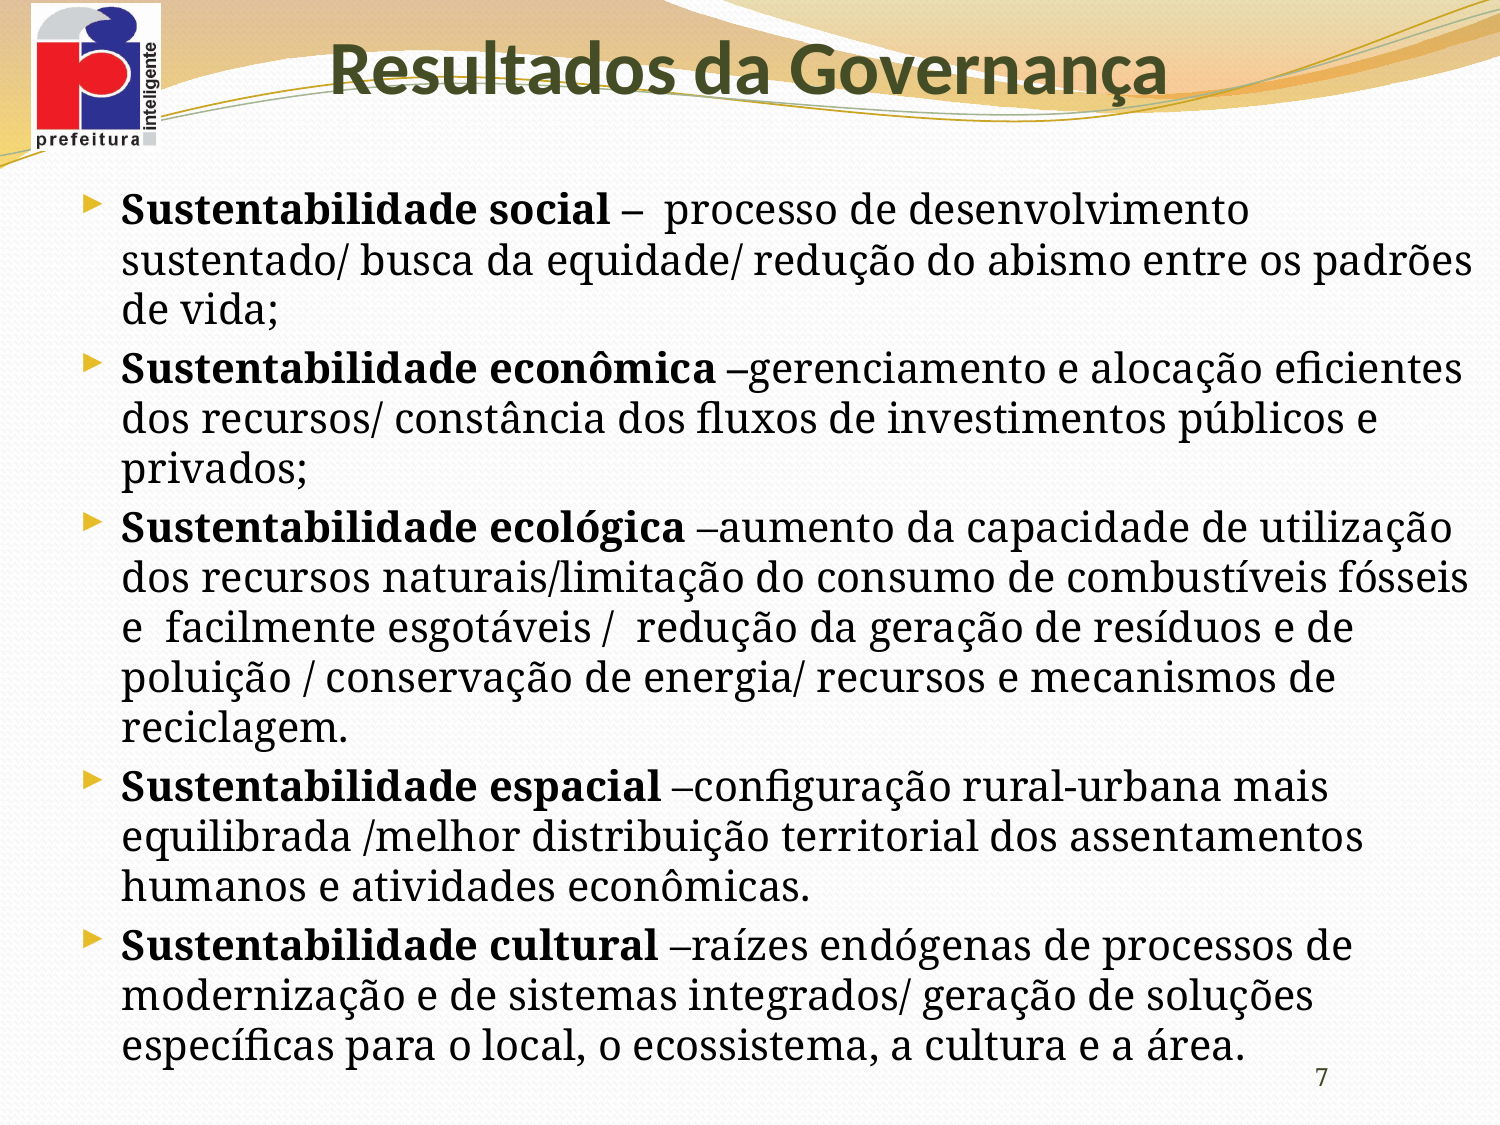

# Resultados da Governança
Sustentabilidade social – processo de desenvolvimento sustentado/ busca da equidade/ redução do abismo entre os padrões de vida;
Sustentabilidade econômica –gerenciamento e alocação eficientes dos recursos/ constância dos fluxos de investimentos públicos e privados;
Sustentabilidade ecológica –aumento da capacidade de utilização dos recursos naturais/limitação do consumo de combustíveis fósseis e facilmente esgotáveis / redução da geração de resíduos e de poluição / conservação de energia/ recursos e mecanismos de reciclagem.
Sustentabilidade espacial –configuração rural-urbana mais equilibrada /melhor distribuição territorial dos assentamentos humanos e atividades econômicas.
Sustentabilidade cultural –raízes endógenas de processos de modernização e de sistemas integrados/ geração de soluções específicas para o local, o ecossistema, a cultura e a área.